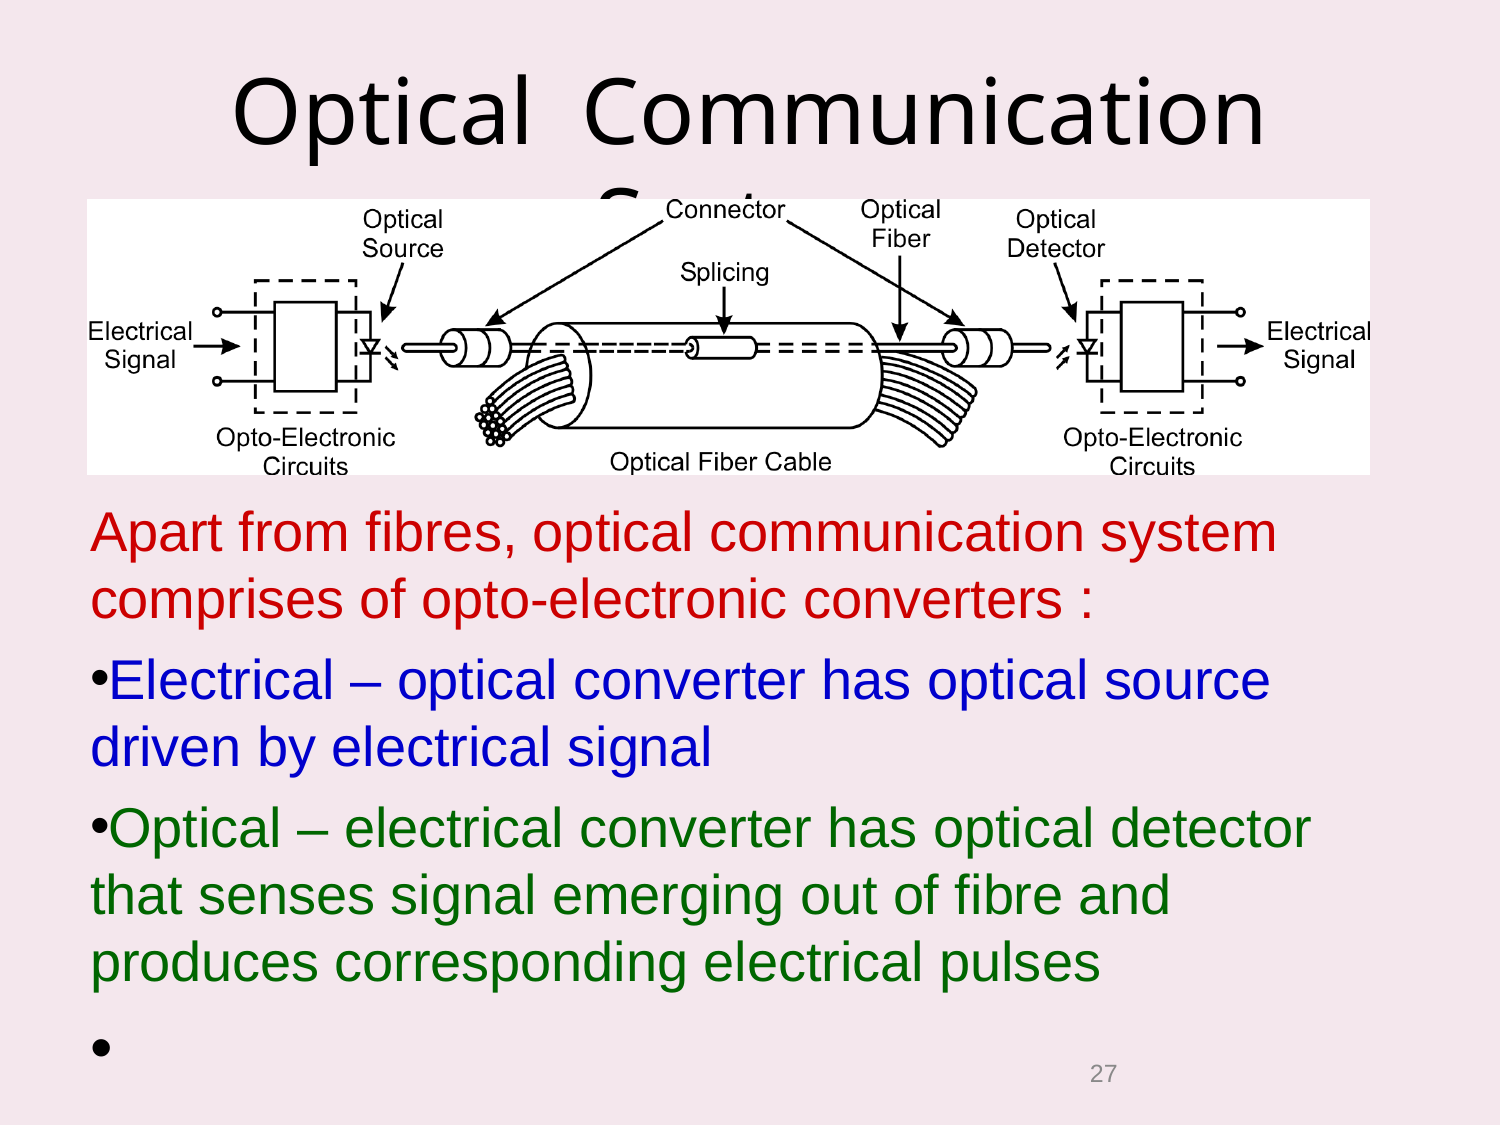

# Optical Communication System
Apart from fibres, optical communication system comprises of opto-electronic converters :
Electrical – optical converter has optical source driven by electrical signal
Optical – electrical converter has optical detector that senses signal emerging out of fibre and produces corresponding electrical pulses